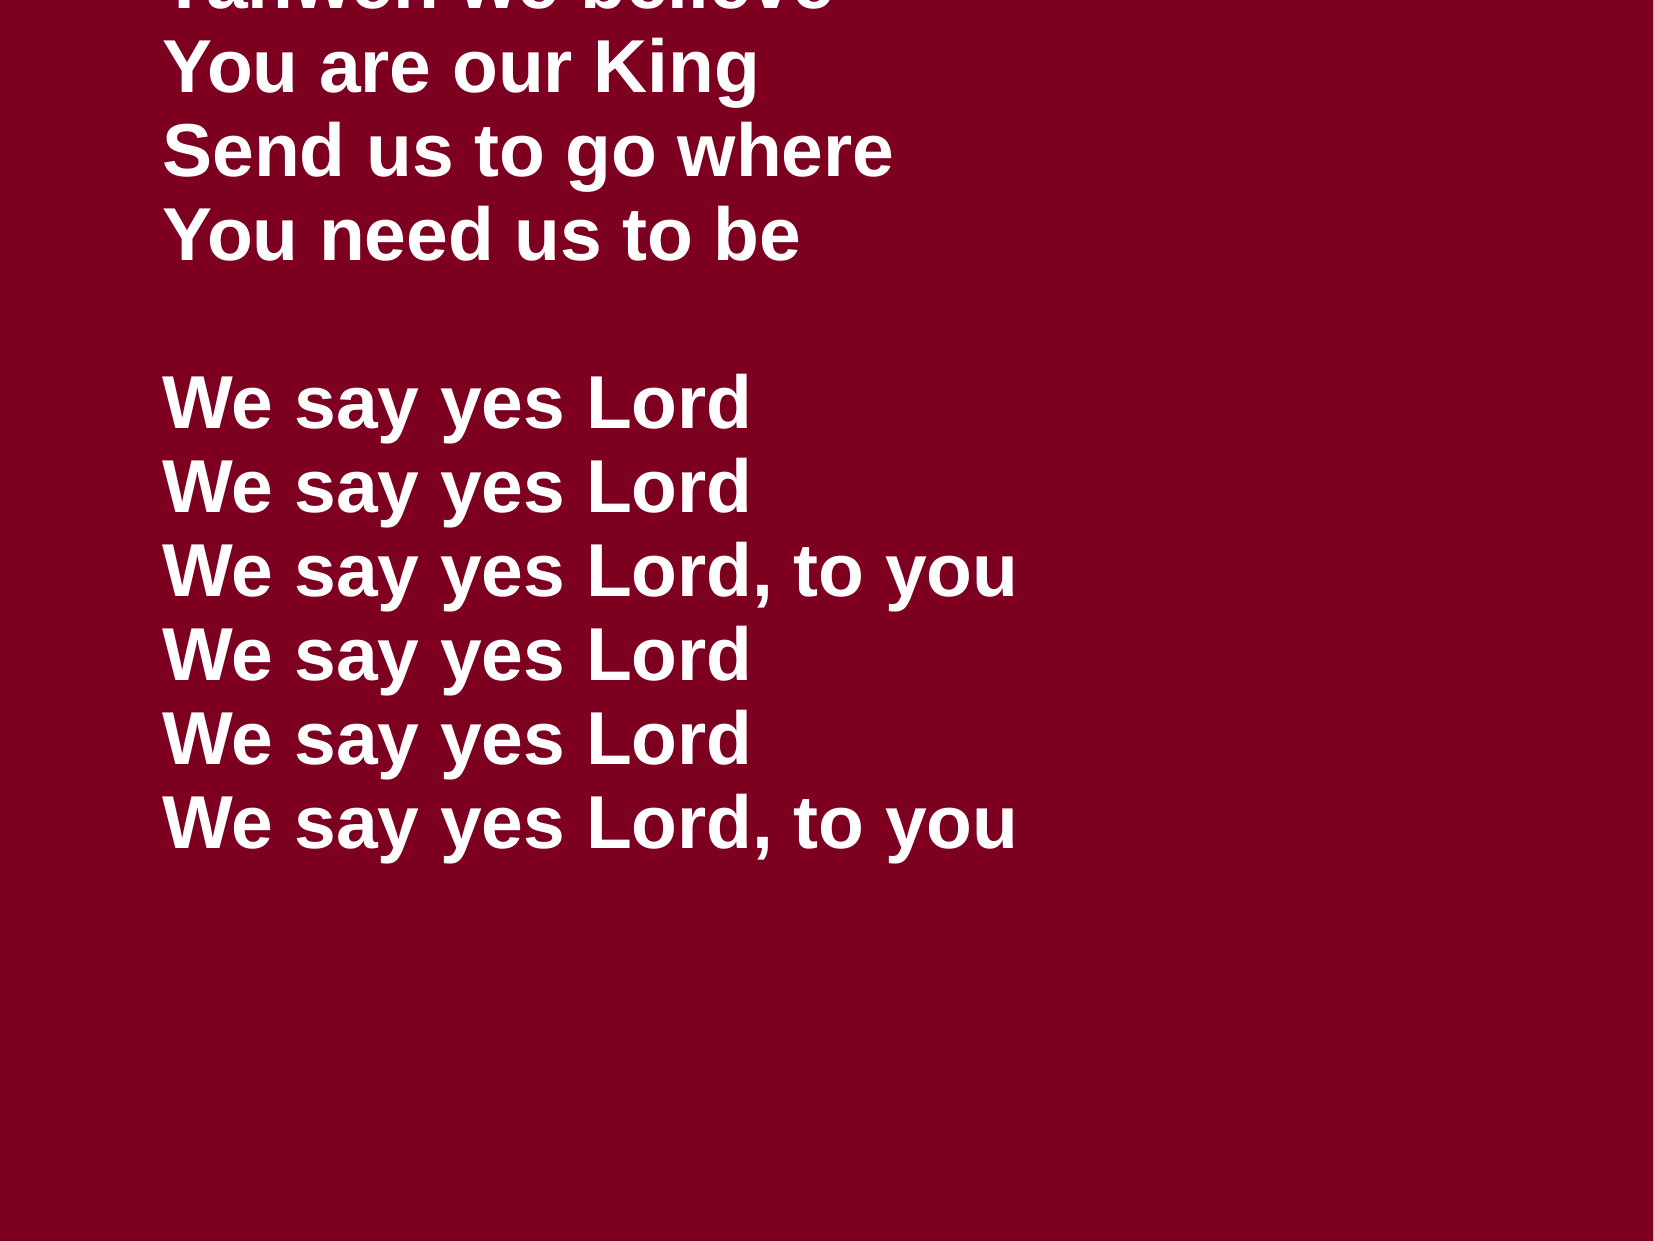

#
 Yahweh we believe
		You are our King
		Send us to go where
		You need us to be
		We say yes Lord
		We say yes Lord
		We say yes Lord, to you
		We say yes Lord
		We say yes Lord
		We say yes Lord, to you